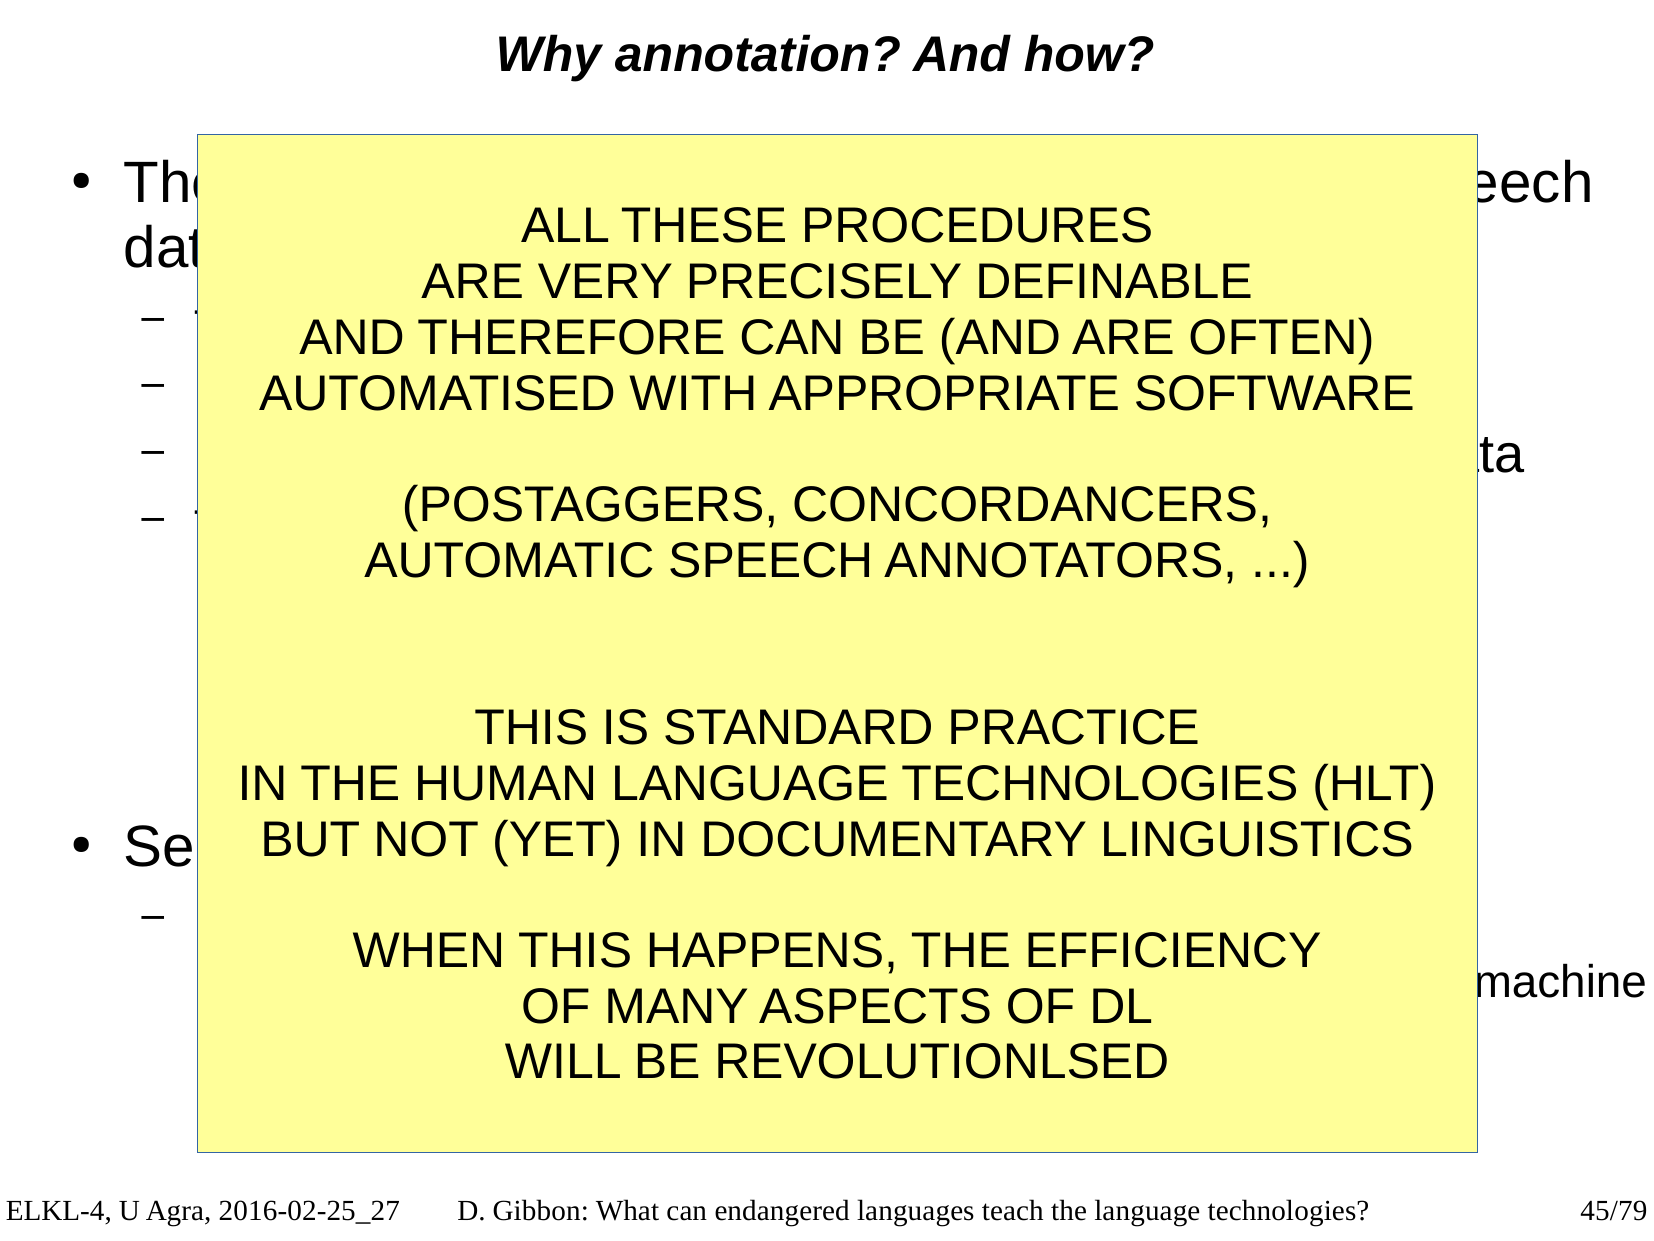

# Why annotation? And how?
ALL THESE PROCEDURES
ARE VERY PRECISELY DEFINABLE
AND THEREFORE CAN BE (AND ARE OFTEN)
AUTOMATISED WITH APPROPRIATE SOFTWARE
(POSTAGGERS, CONCORDANCERS,
AUTOMATIC SPEECH ANNOTATORS, ...)
THIS IS STANDARD PRACTICE
IN THE HUMAN LANGUAGE TECHNOLOGIES (HLT)
BUT NOT (YET) IN DOCUMENTARY LINGUISTICS
WHEN THIS HAPPENS, THE EFFICIENCY
OF MANY ASPECTS OF DL
WILL BE REVOLUTIONLSED
The primary reason for the annotation of text and speech data is to enable efficient search procedures
to provide structure
in order to make data systematically searchable
by assigning perceptual/hermeneutic categories to data
for the purposes of
finding archived media
linguistic and phonetic analysis
development of speech and language systems
Searching unstructured data is difficult
but improving with the help of machine learning
example: search on free text data (e.g. Google search as a machine for on-the-fly concordance construction from web data)
example: Google’s image search
ELKL-4, U Agra, 2016-02-25_27
D. Gibbon: What can endangered languages teach the language technologies?
45